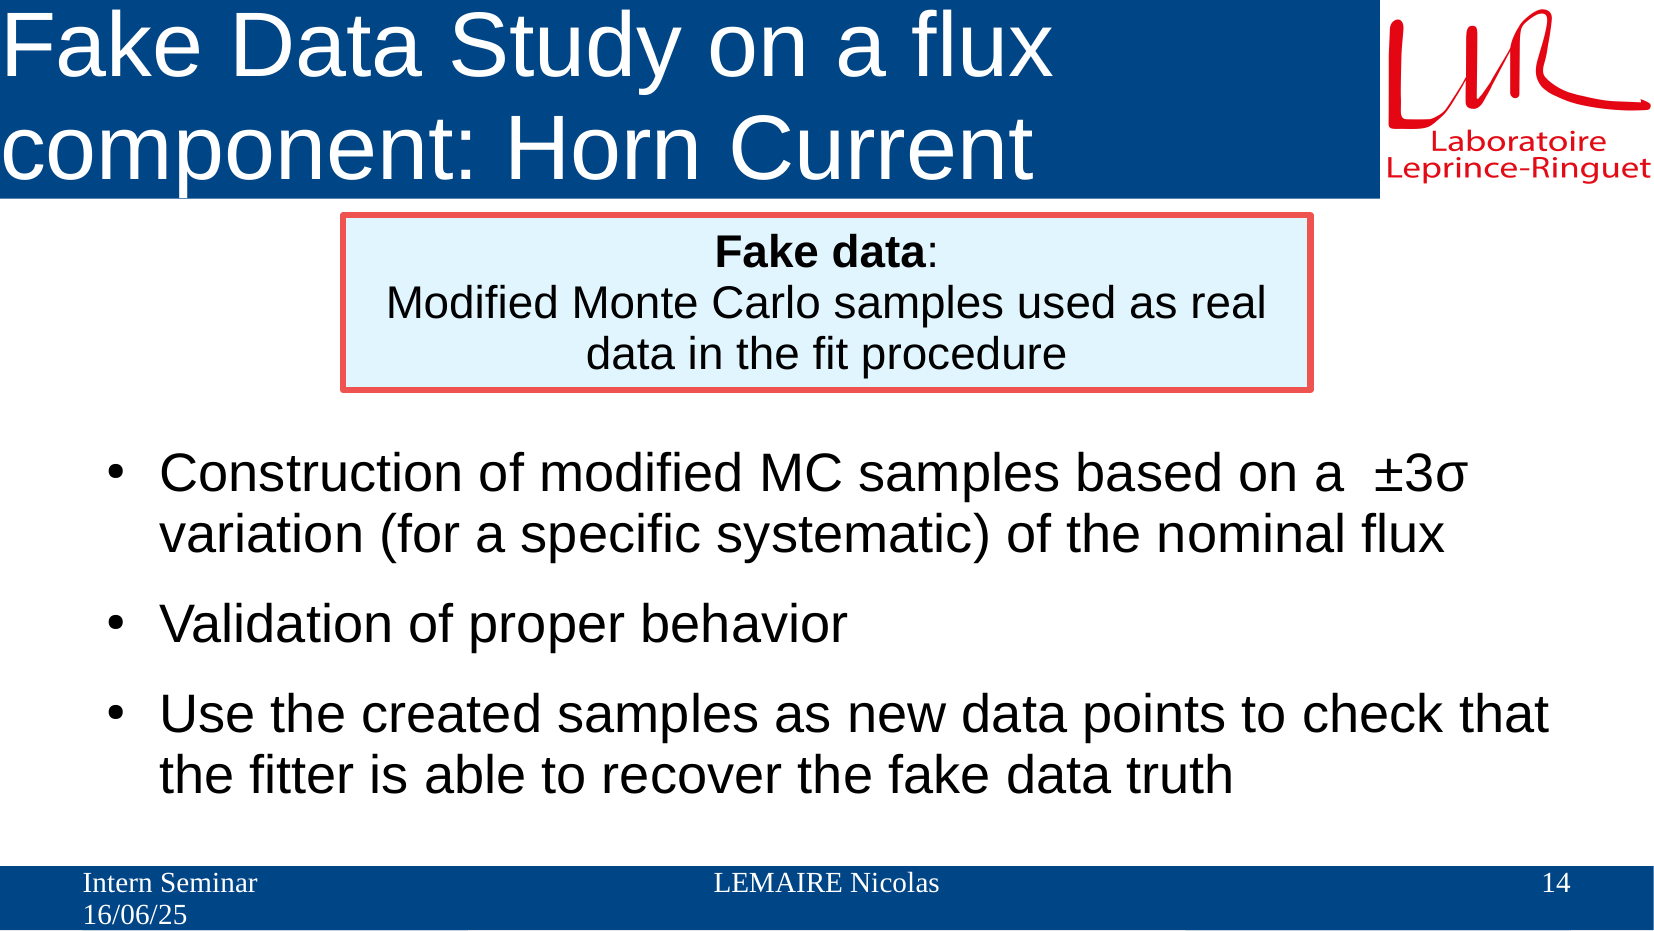

# Fake Data Study on a flux component: Horn Current
Fake data:
Modified Monte Carlo samples used as real data in the fit procedure
Construction of modified MC samples based on a ±3σ variation (for a specific systematic) of the nominal flux
Validation of proper behavior
Use the created samples as new data points to check that the fitter is able to recover the fake data truth
14